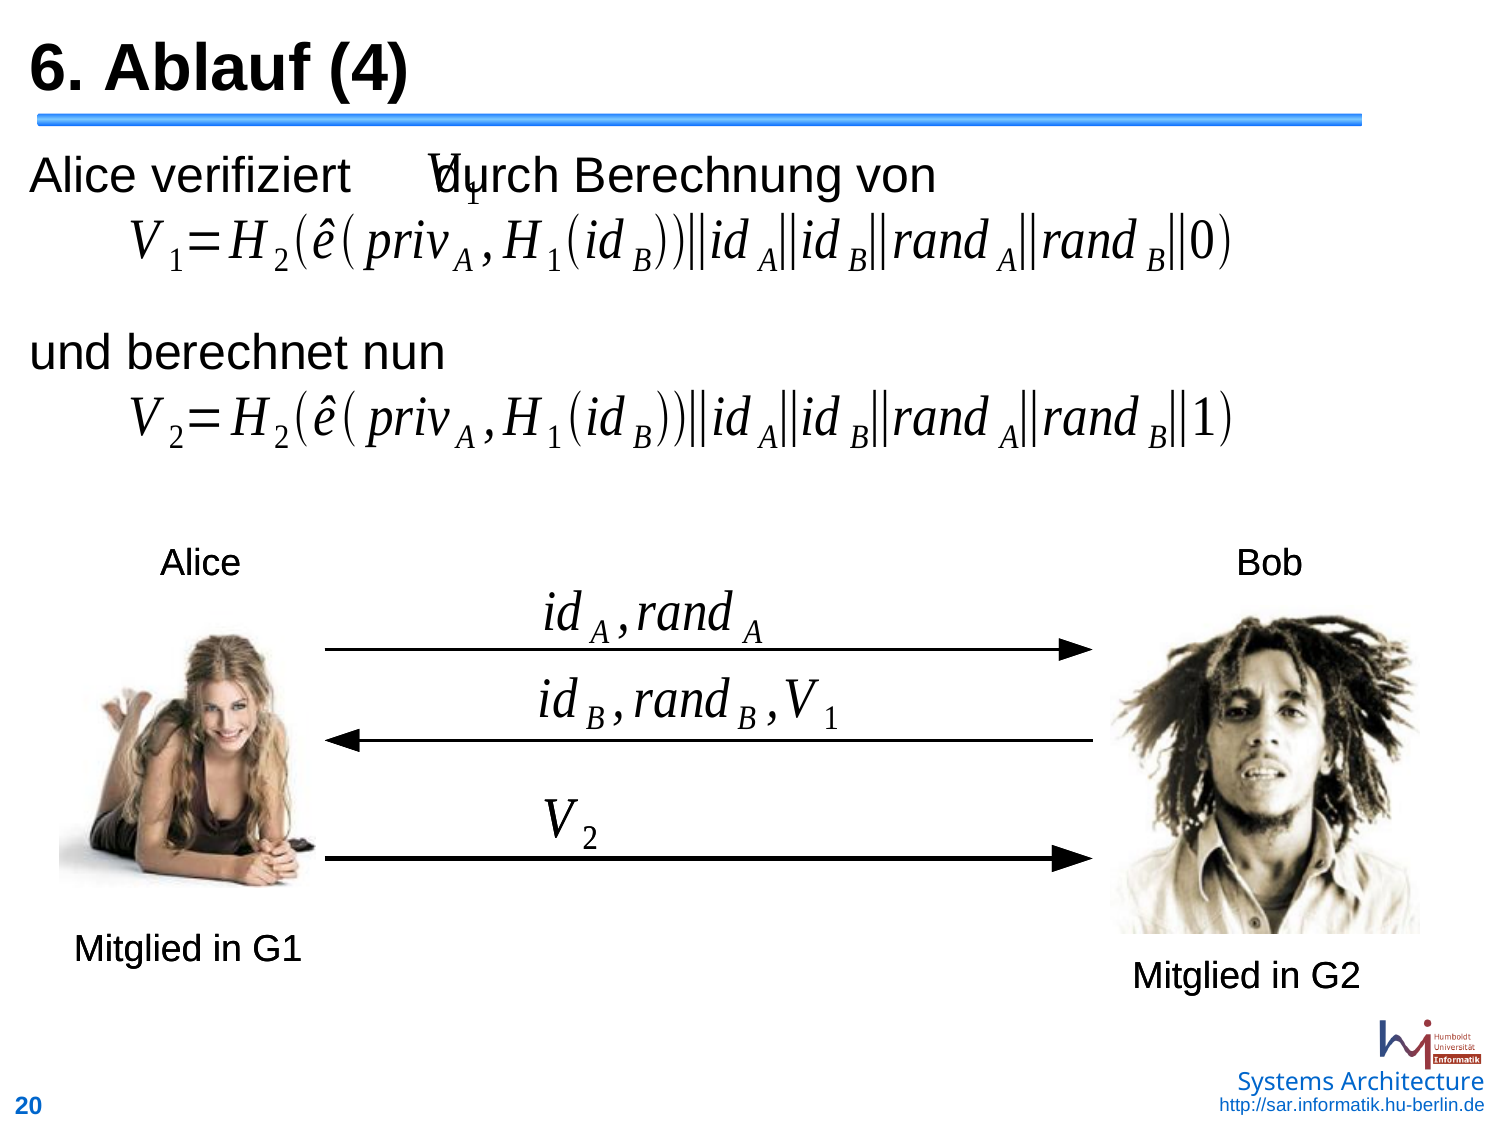

# 6. Ablauf (4)
Alice verifiziert durch Berechnung von
und berechnet nun
Alice
Alice
Bob
Bob
Mitglied in G1
Mitglied in G1
Mitglied in G2
Mitglied in G2